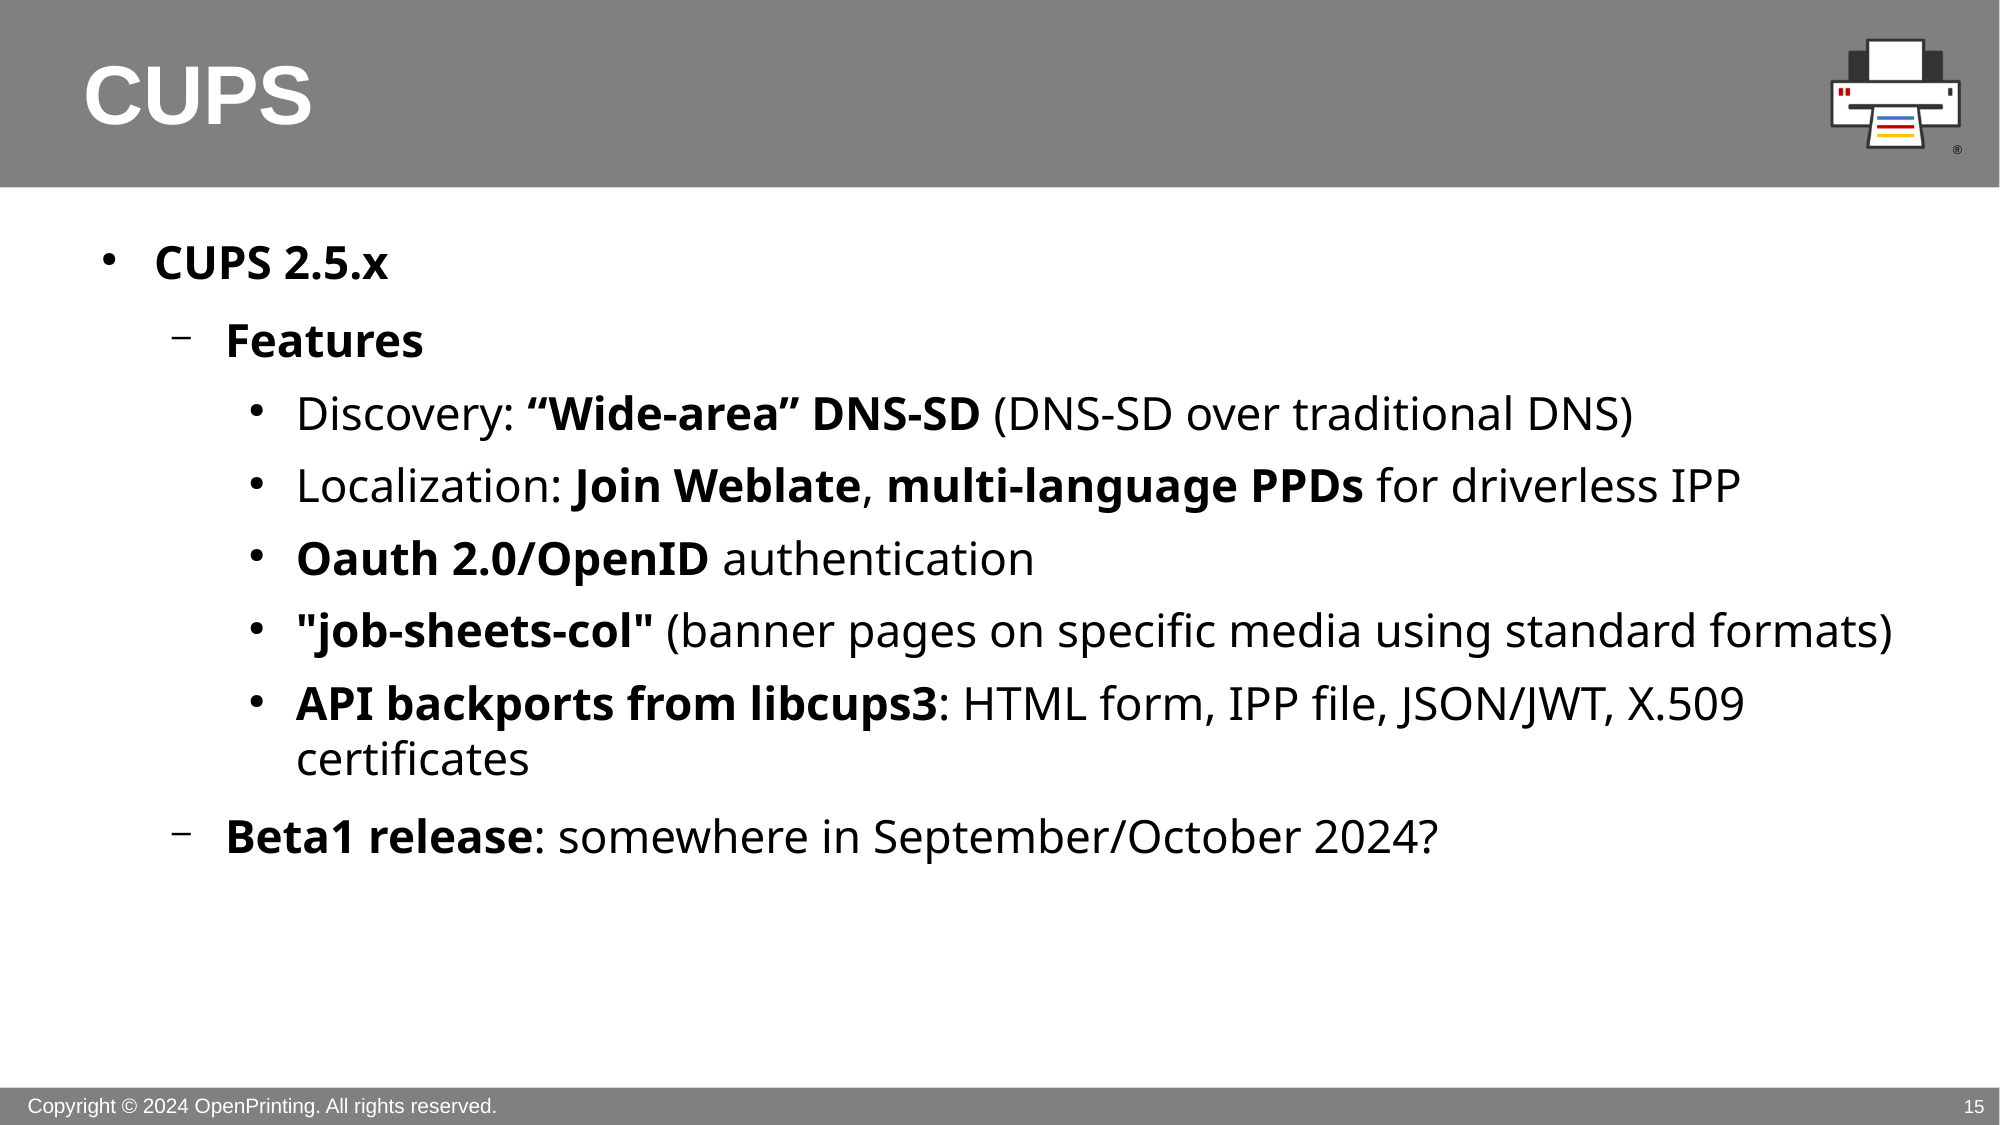

CUPS
# CUPS 2.5.x
Features
Discovery: “Wide-area” DNS-SD (DNS-SD over traditional DNS)
Localization: Join Weblate, multi-language PPDs for driverless IPP
Oauth 2.0/OpenID authentication
"job-sheets-col" (banner pages on specific media using standard formats)
API backports from libcups3: HTML form, IPP file, JSON/JWT, X.509 certificates
Beta1 release: somewhere in September/October 2024?